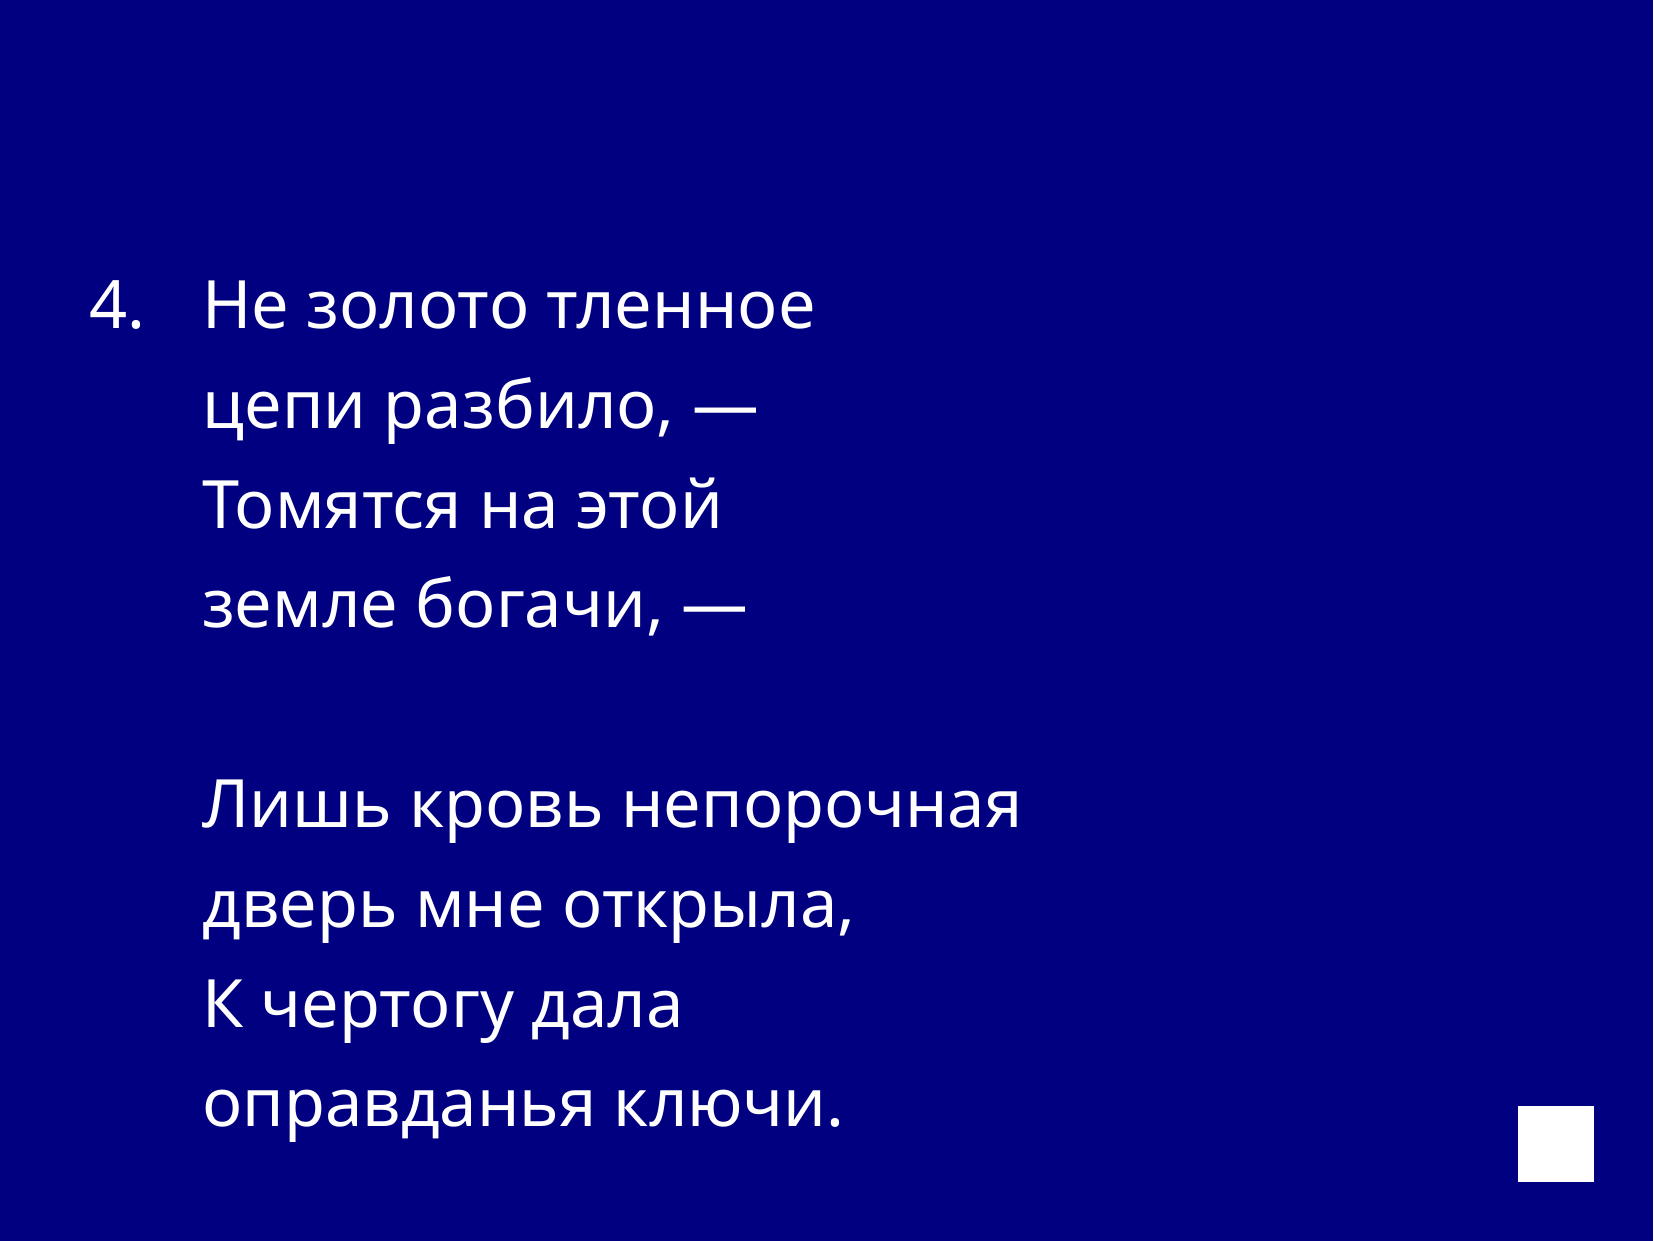

4.	Не золото тленное
	цепи разбило, —
	Томятся на этой
	земле богачи, —
	Лишь кровь непорочная
	дверь мне открыла,
	К чертогу дала
	оправданья ключи.